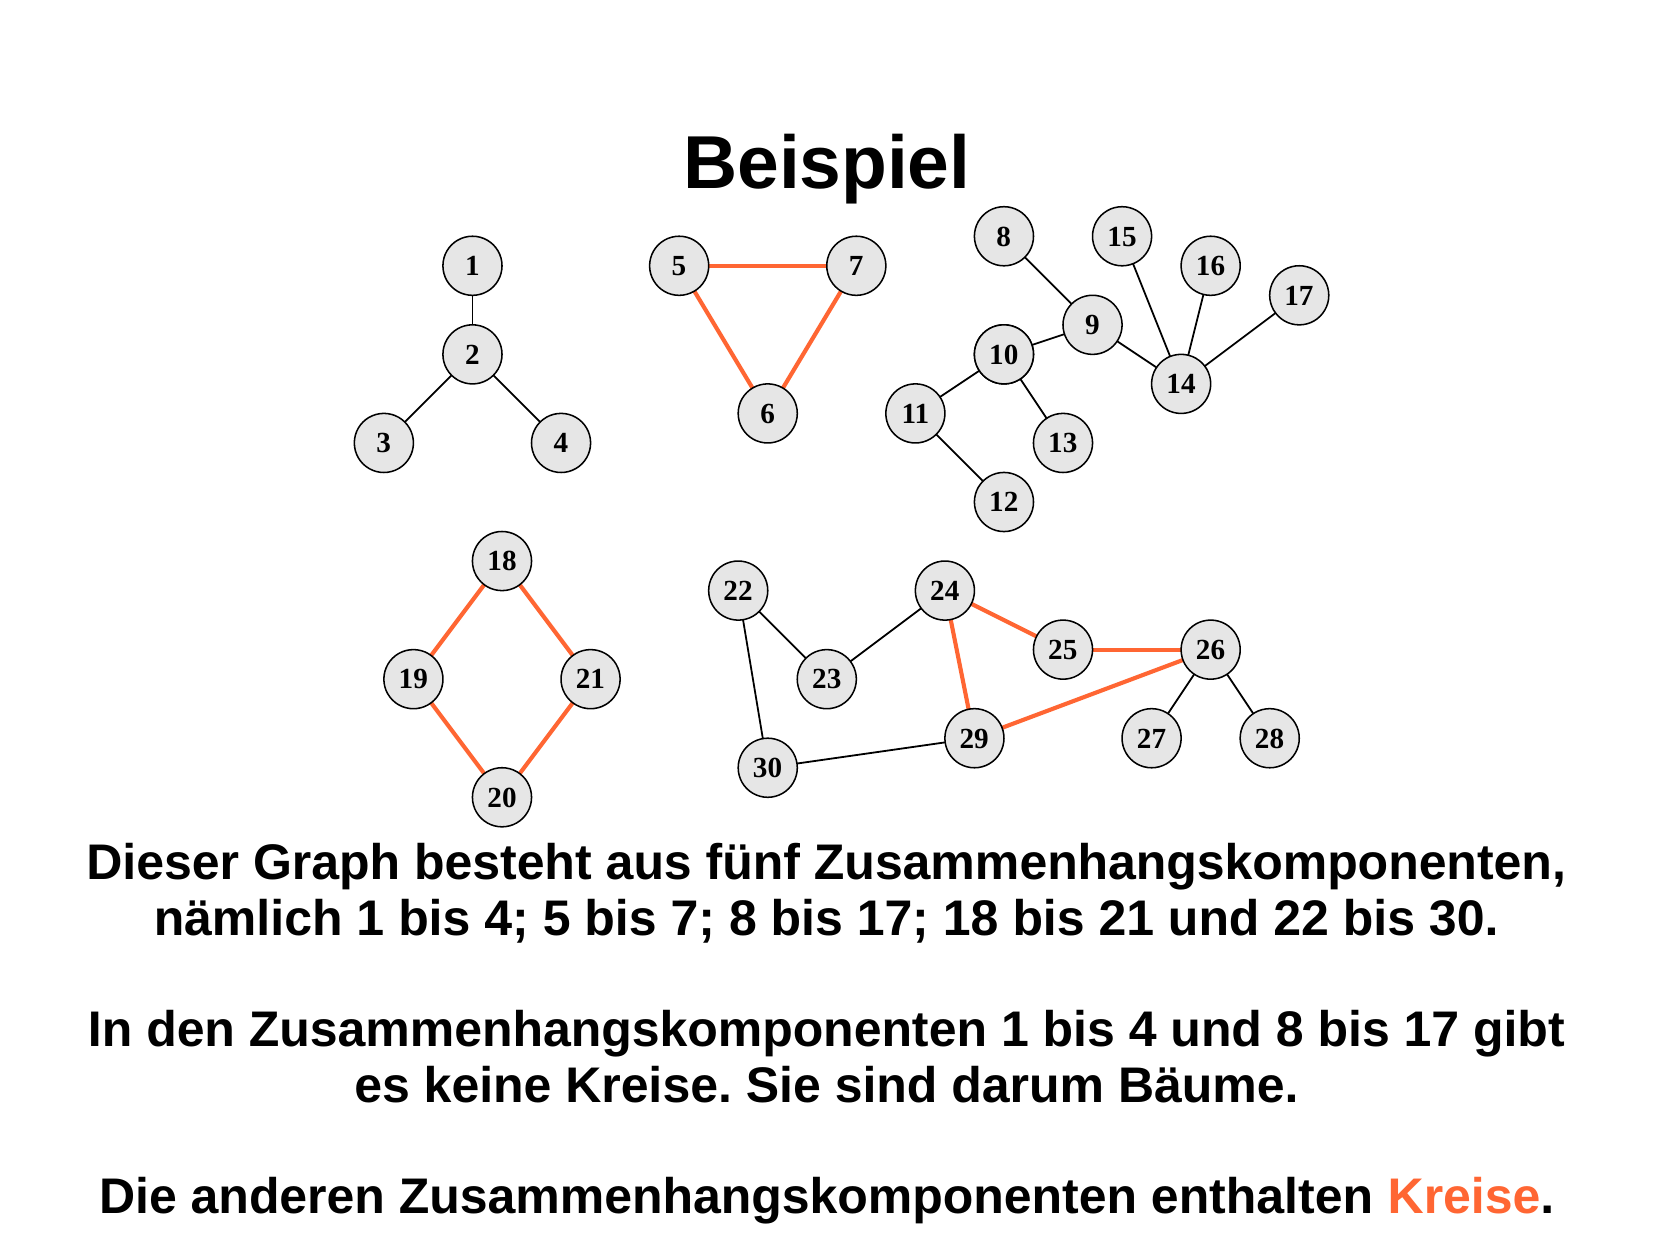

# Beispiel
8
15
1
5
7
16
17
9
2
10
10
14
6
11
3
4
13
12
18
22
24
25
26
19
21
23
29
27
28
30
20
Dieser Graph besteht aus fünf Zusammenhangskomponenten, nämlich 1 bis 4; 5 bis 7; 8 bis 17; 18 bis 21 und 22 bis 30.
In den Zusammenhangskomponenten 1 bis 4 und 8 bis 17 gibt es keine Kreise. Sie sind darum Bäume.
Die anderen Zusammenhangskomponenten enthalten Kreise.